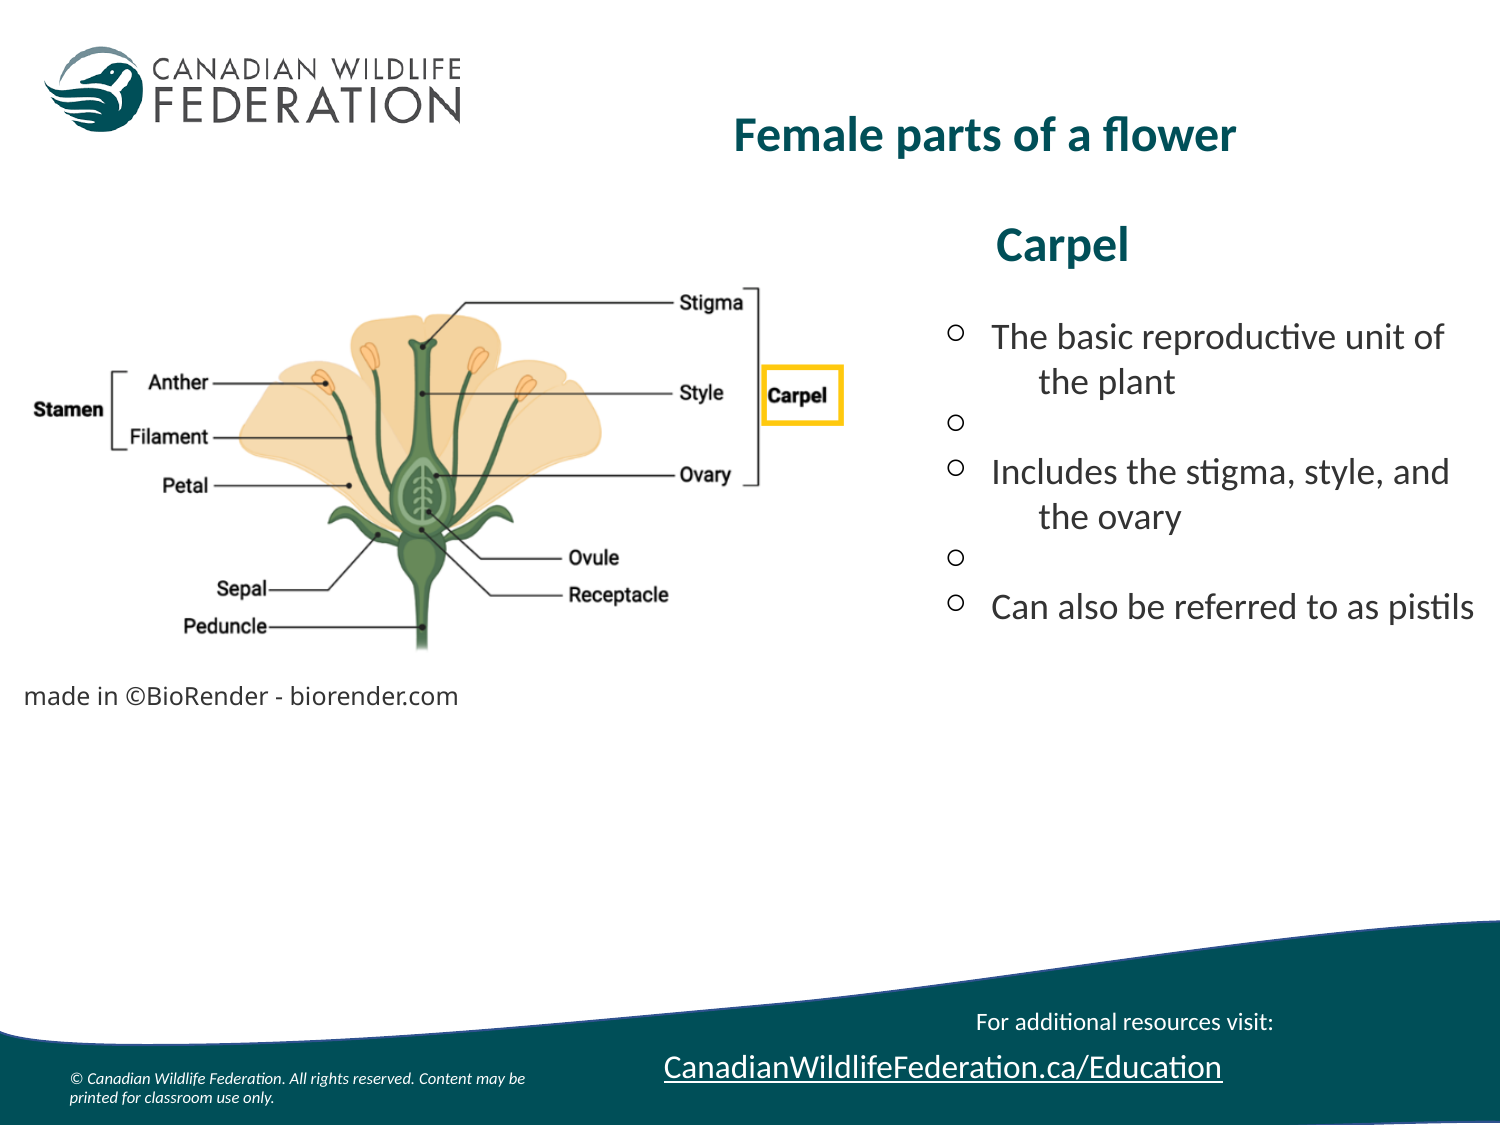

Female parts of a flower
Carpel
The basic reproductive unit of the plant
Includes the stigma, style, and the ovary
Can also be referred to as pistils
made in ©BioRender - biorender.com
For additional resources visit:
CanadianWildlifeFederation.ca/Education
© Canadian Wildlife Federation. All rights reserved. Content may be printed for classroom use only.